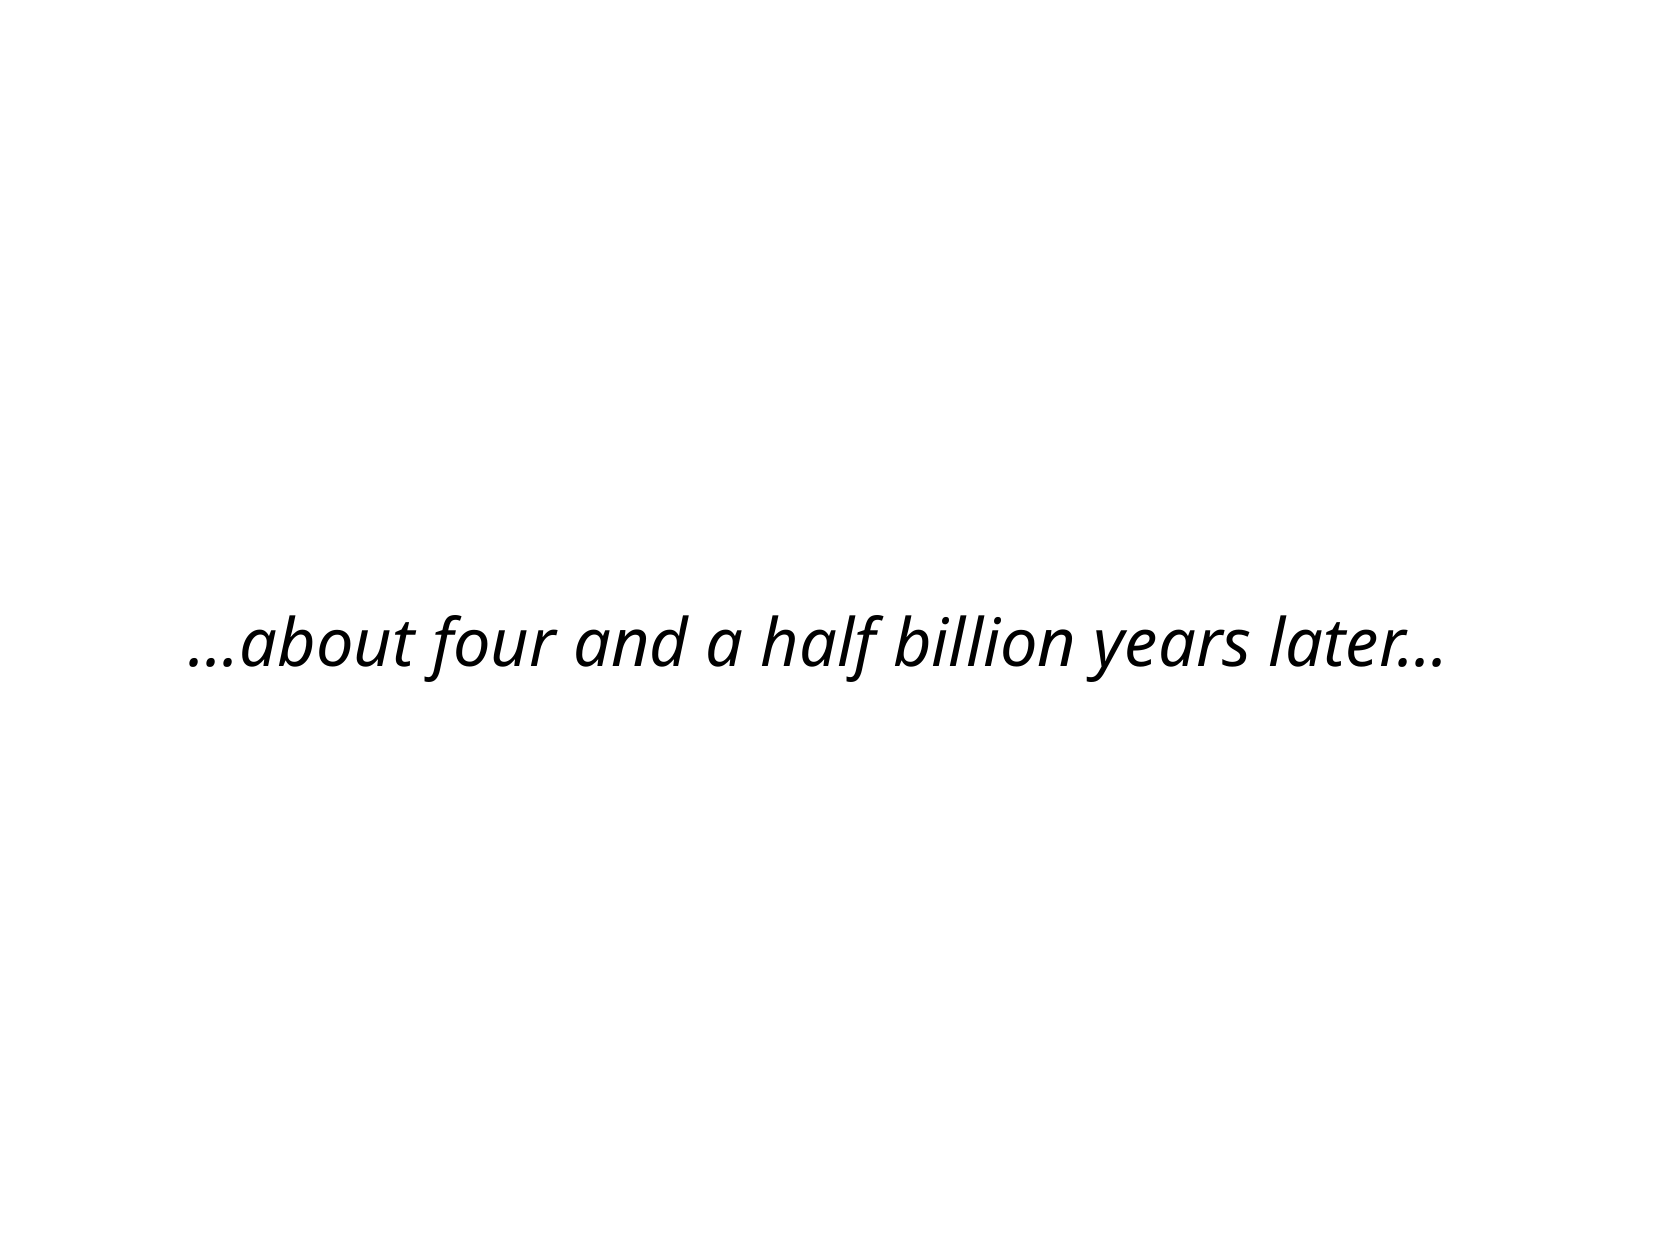

...about four and a half billion years later...